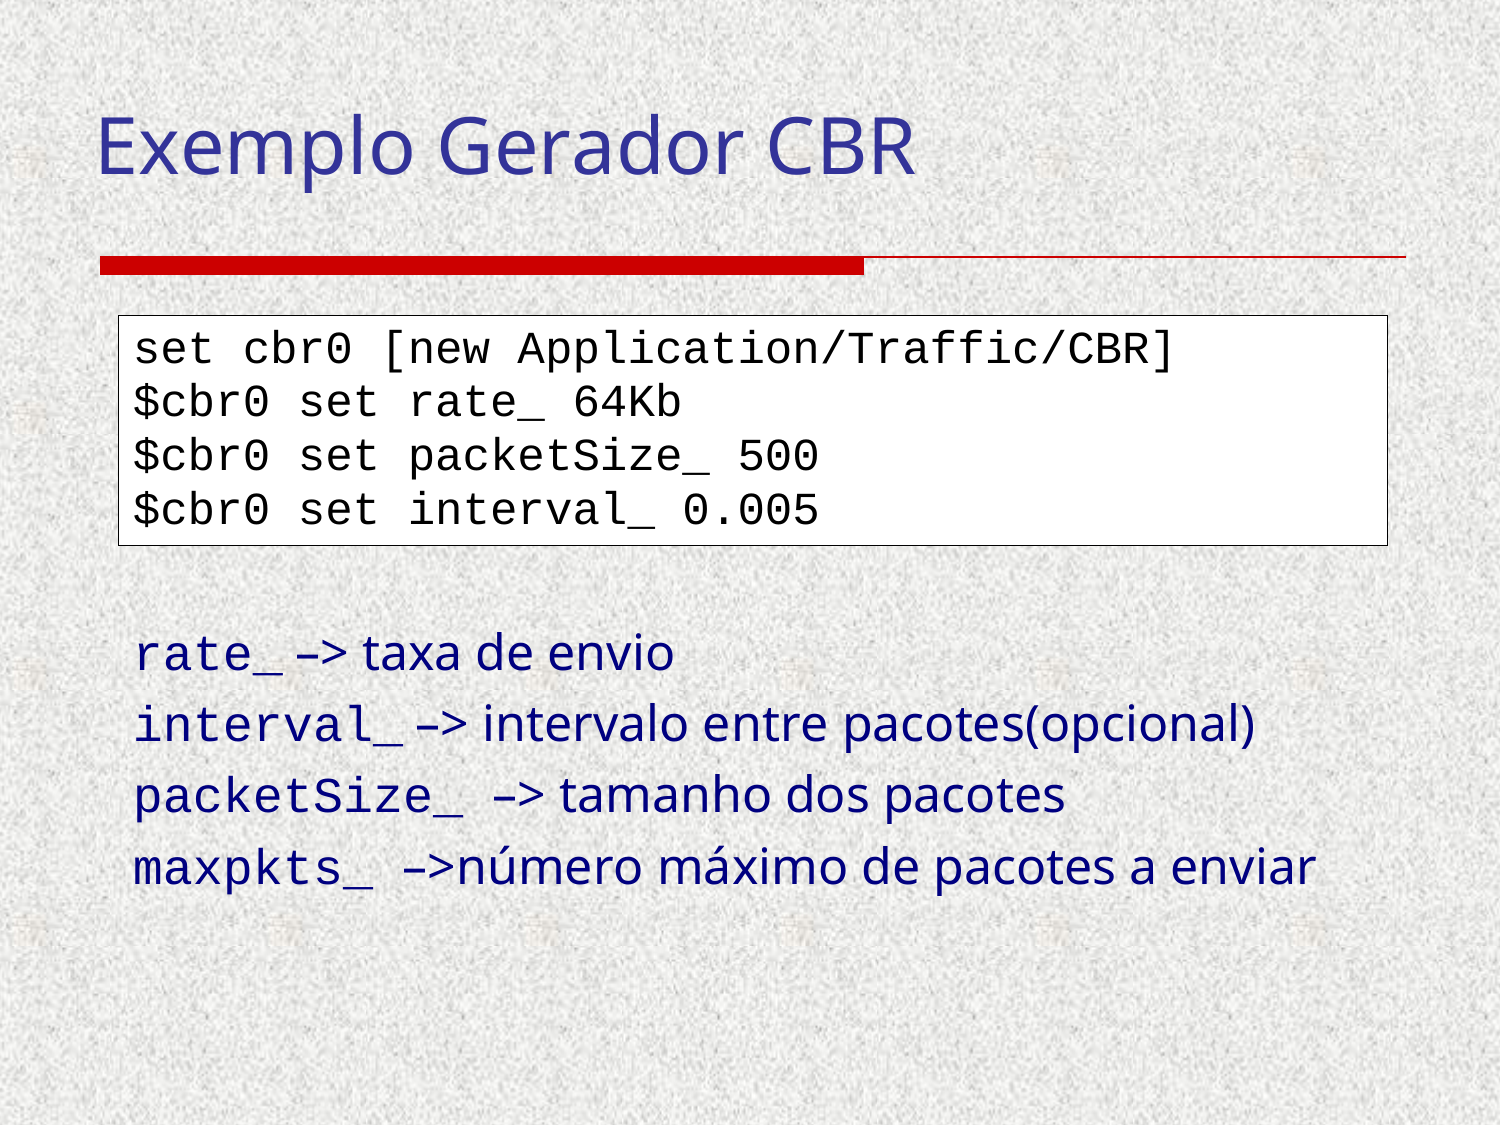

# Exemplo Gerador CBR
set cbr0 [new Application/Traffic/CBR]
$cbr0 set rate_ 64Kb
$cbr0 set packetSize_ 500
$cbr0 set interval_ 0.005
rate_ –> taxa de envio
interval_ –> intervalo entre pacotes(opcional)
packetSize_ –> tamanho dos pacotes
maxpkts_ –>número máximo de pacotes a enviar